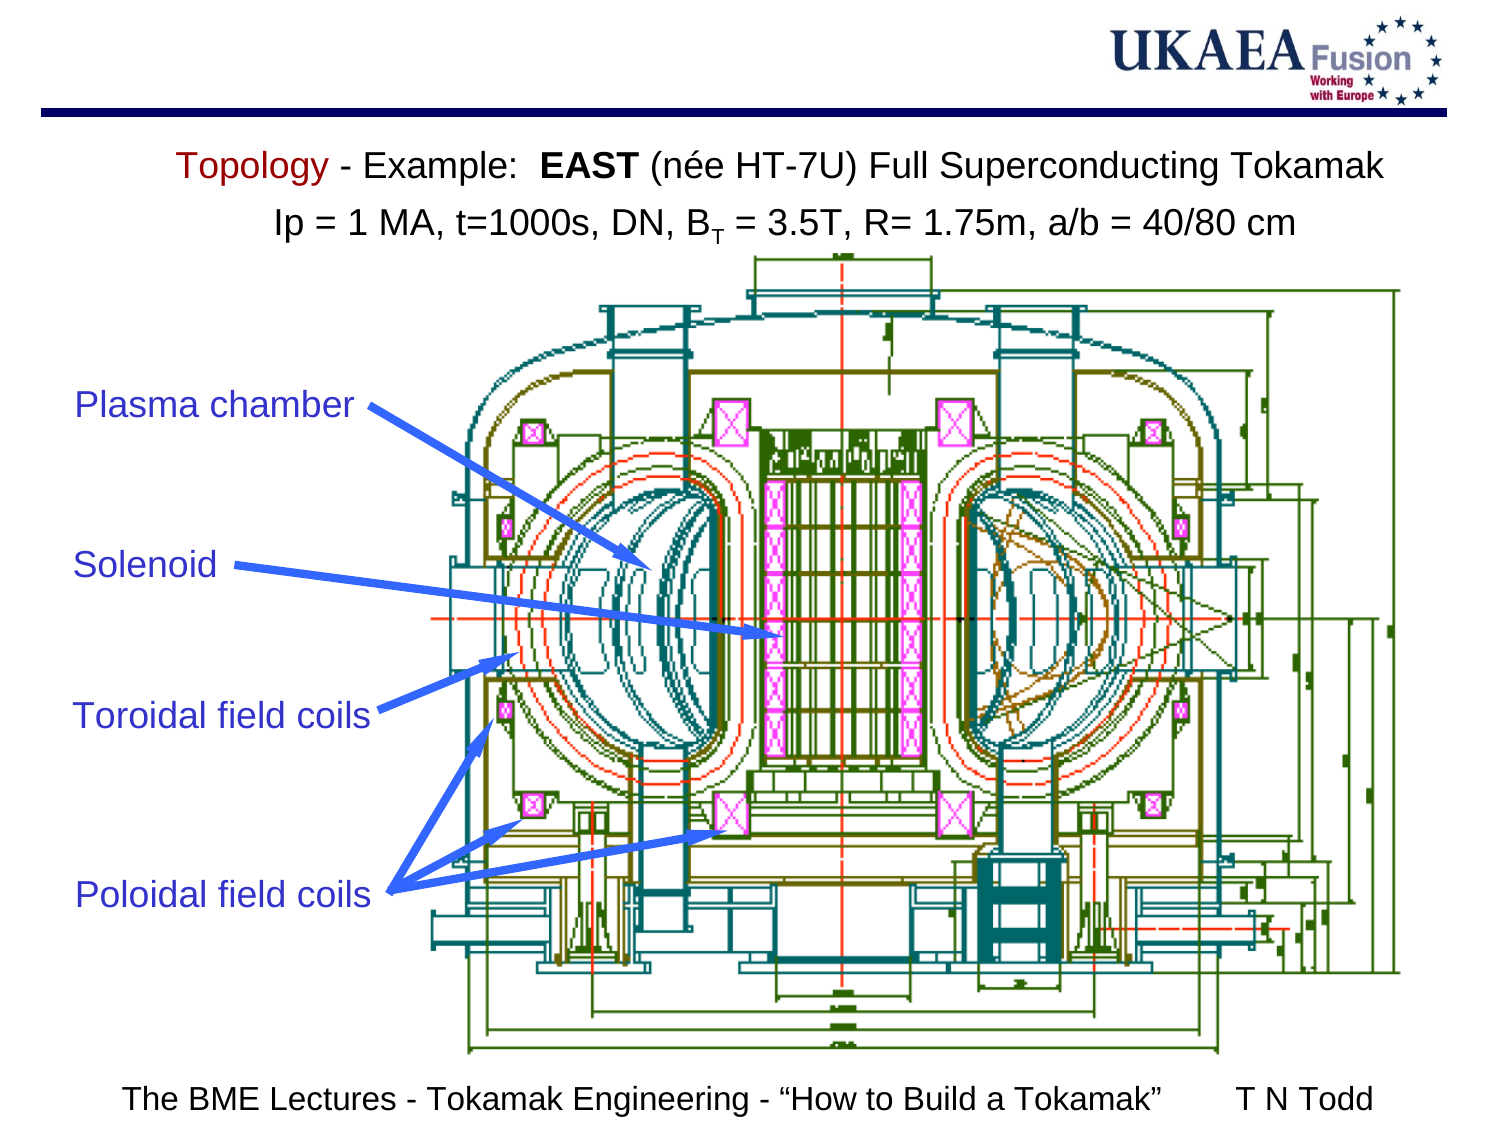

Topology - Example: EAST (née HT-7U) Full Superconducting Tokamak
 Ip = 1 MA, t=1000s, DN, BT = 3.5T, R= 1.75m, a/b = 40/80 cm
Plasma chamber
Solenoid
Toroidal field coils
Poloidal field coils